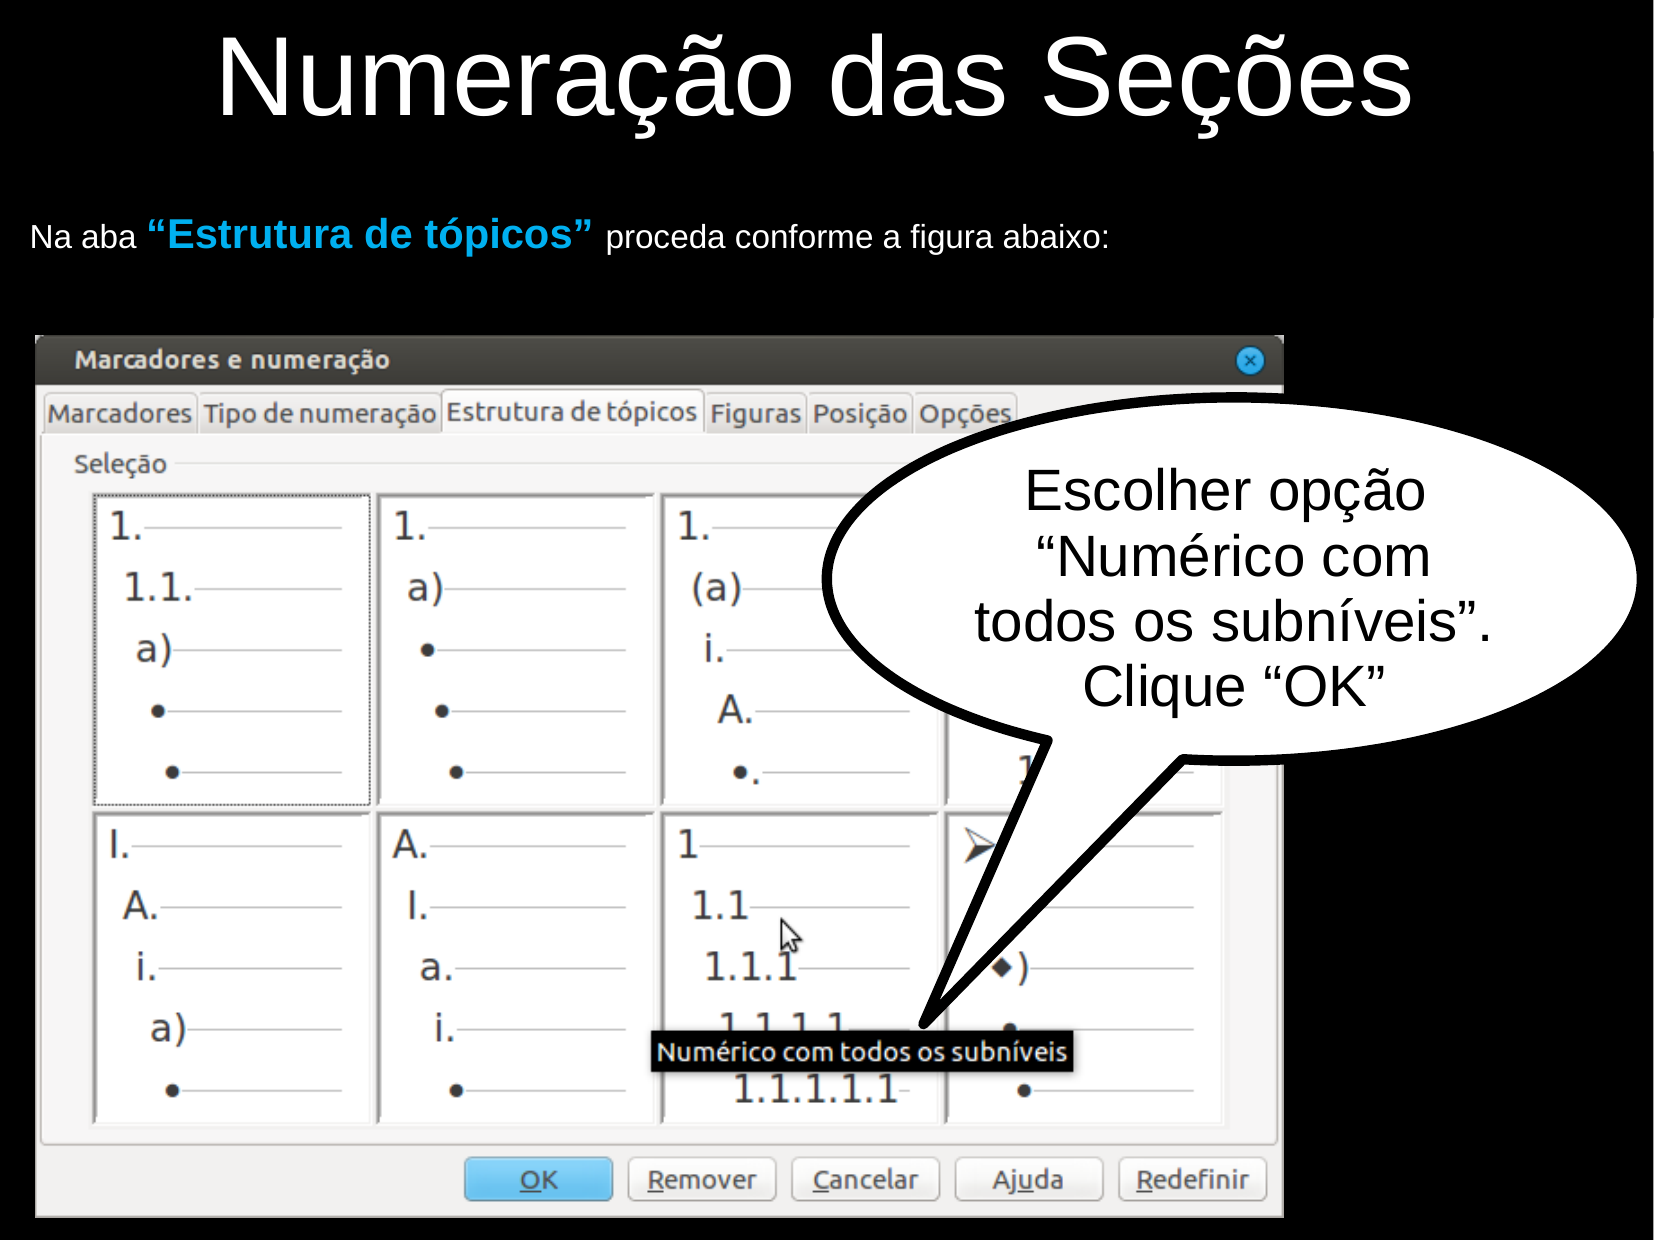

# Numeração das Seções
Na aba “Estrutura de tópicos” proceda conforme a figura abaixo:
Escolher opção
“Numérico com todos os subníveis”. Clique “OK”